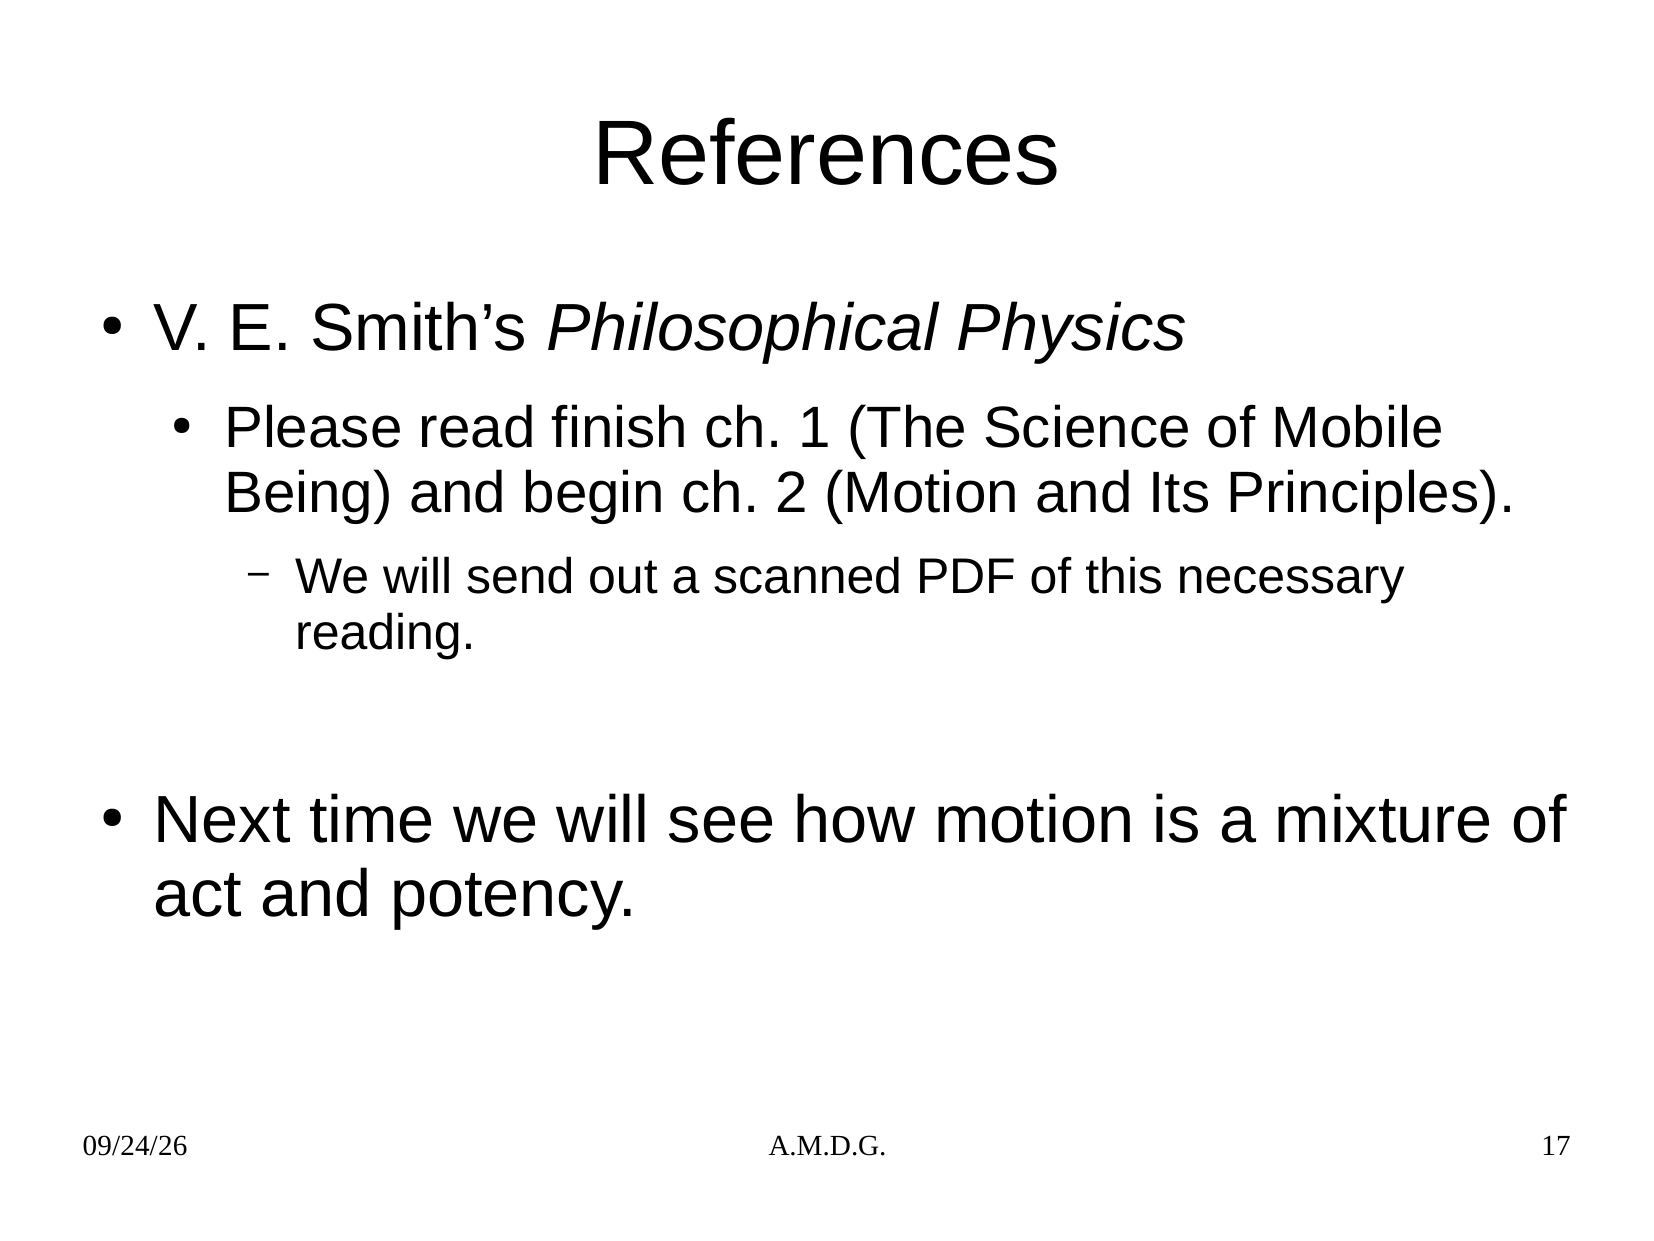

# References
V. E. Smith’s Philosophical Physics
Please read finish ch. 1 (The Science of Mobile Being) and begin ch. 2 (Motion and Its Principles).
We will send out a scanned PDF of this necessary reading.
Next time we will see how motion is a mixture of act and potency.
`
A.M.D.G.
17